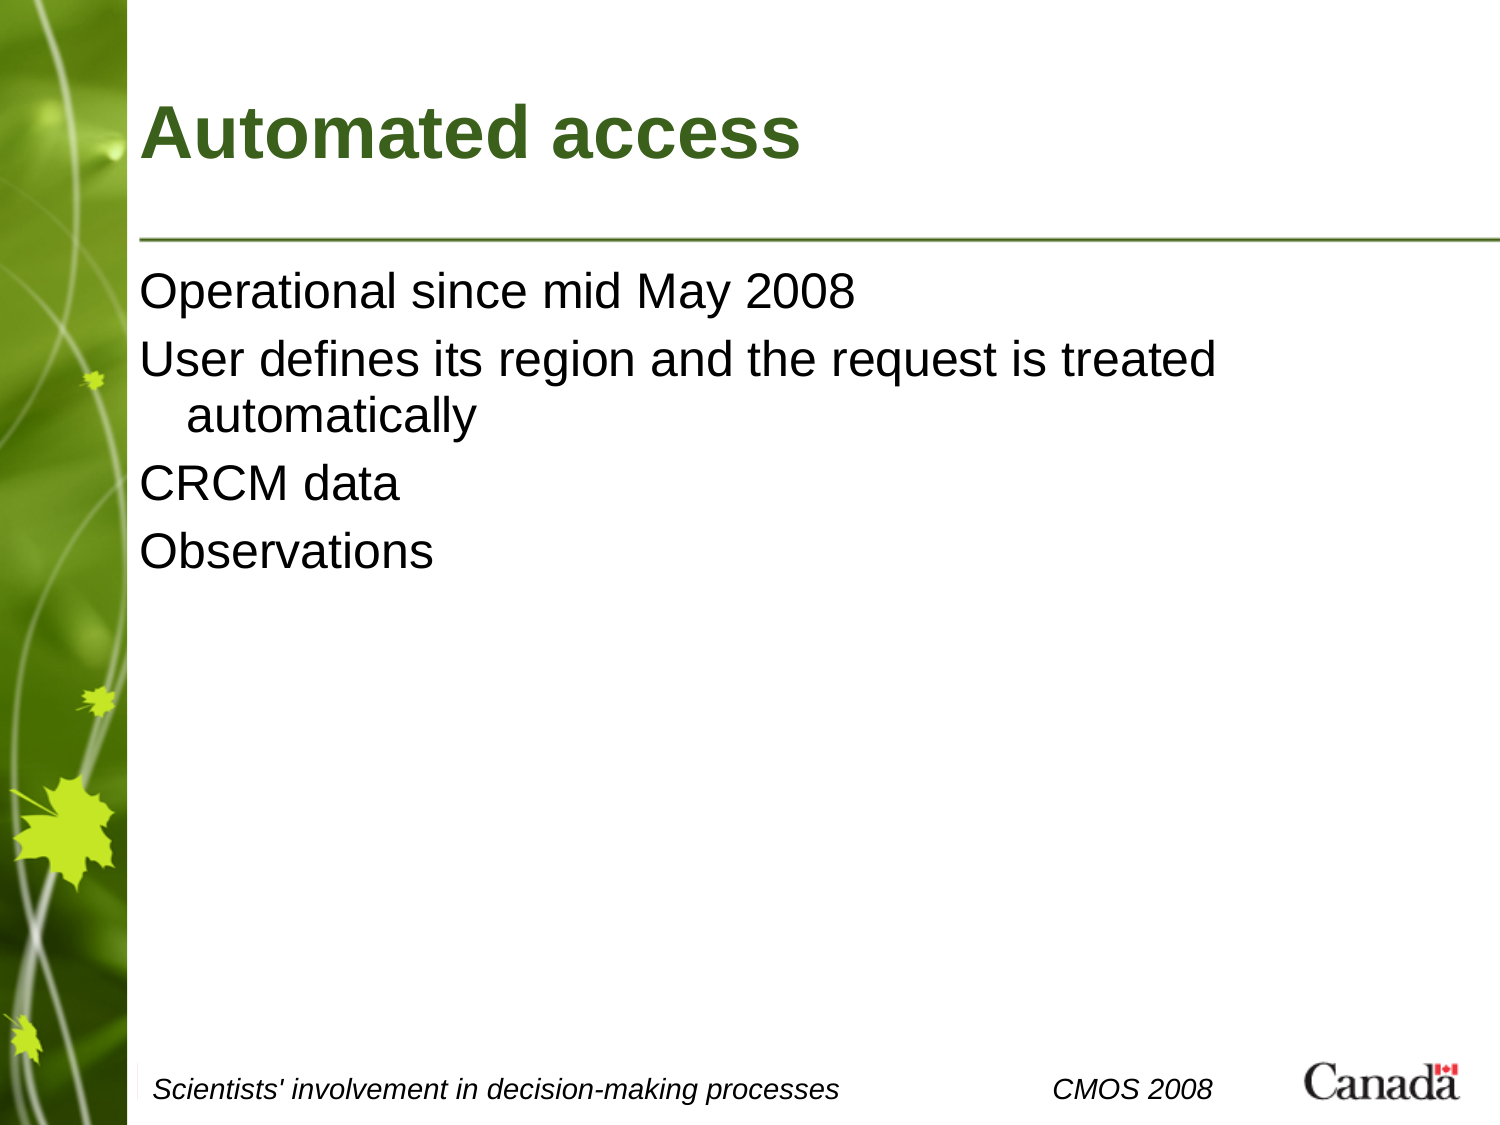

# Automated access
Operational since mid May 2008
User defines its region and the request is treated automatically
CRCM data
Observations